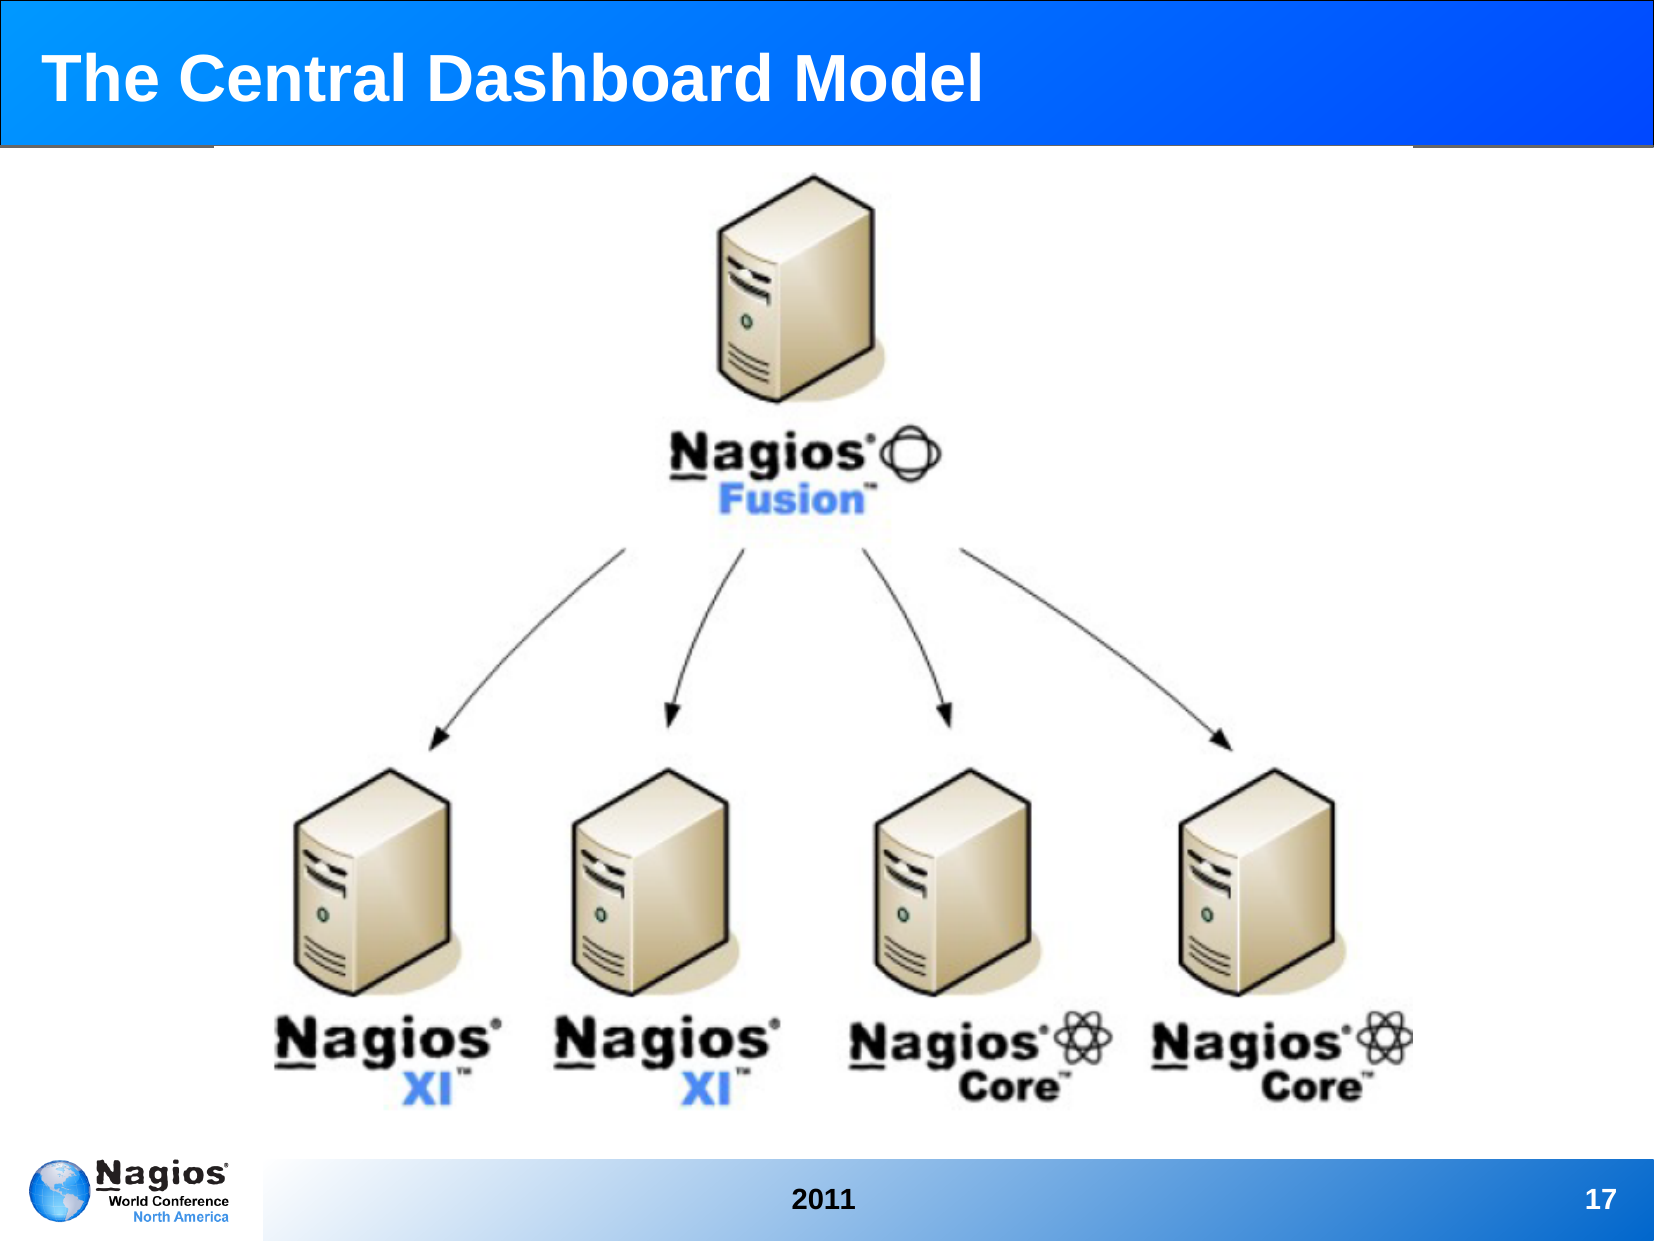

# The Central Dashboard Model
2011
17